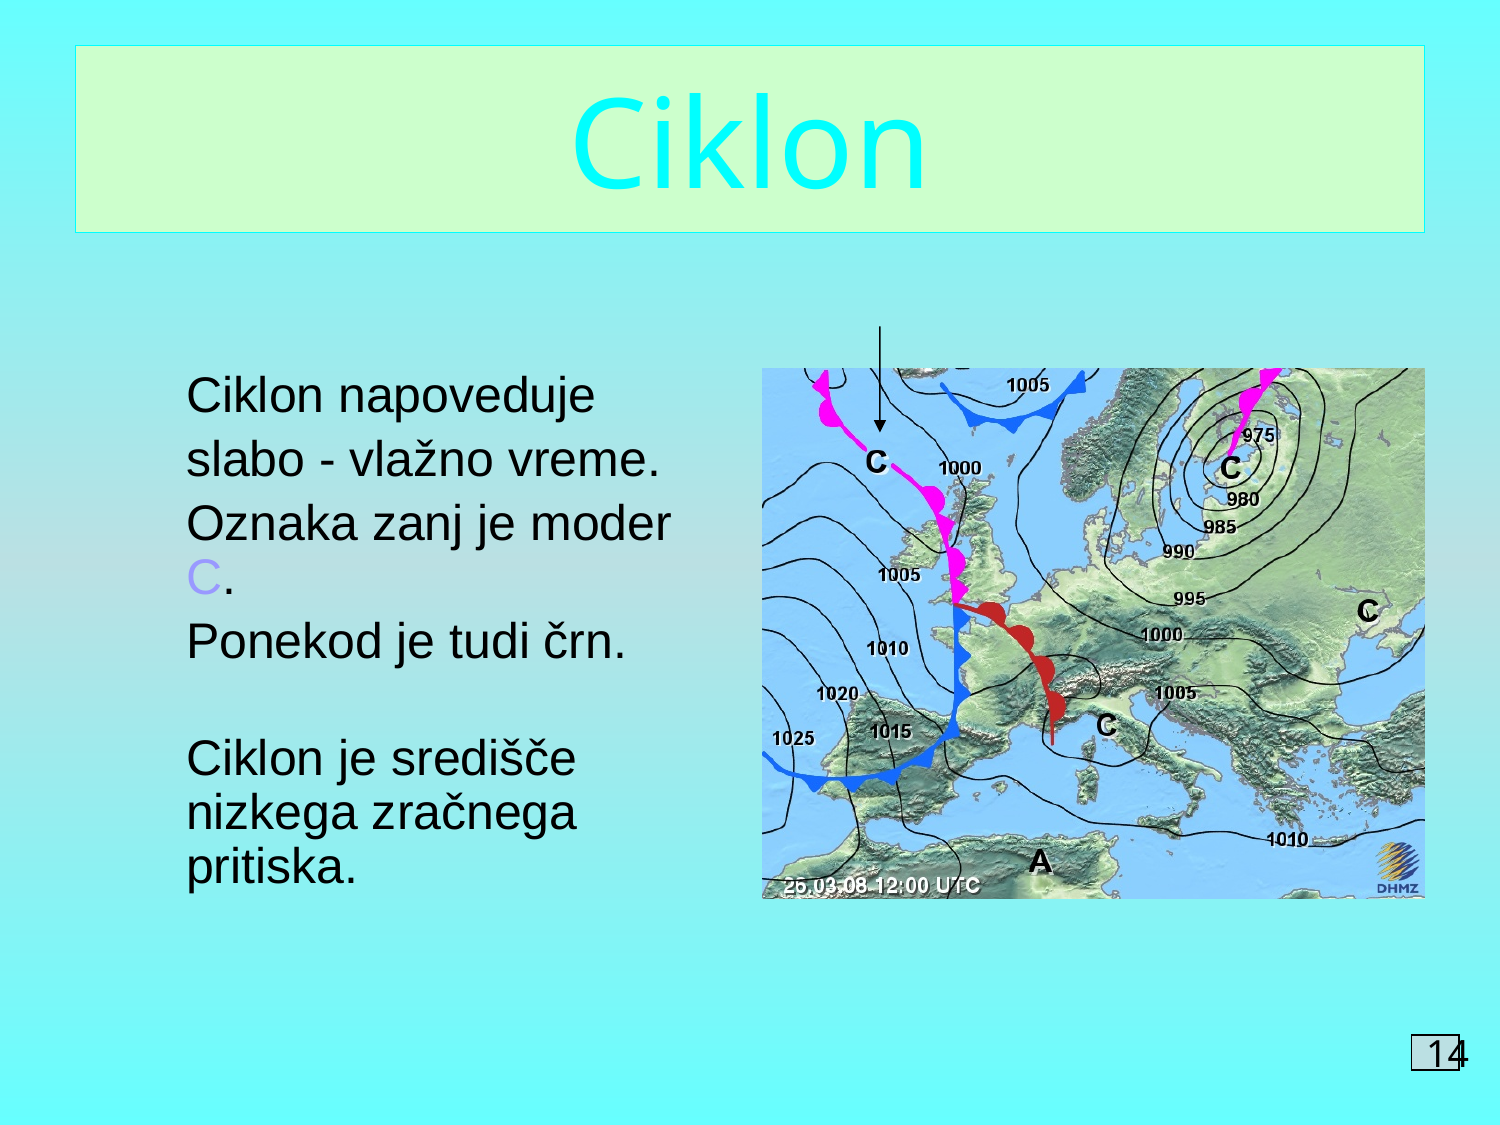

# Ciklon
Ciklon napoveduje
slabo - vlažno vreme.
Oznaka zanj je moder C.
Ponekod je tudi črn.
Ciklon je središče nizkega zračnega pritiska.
14